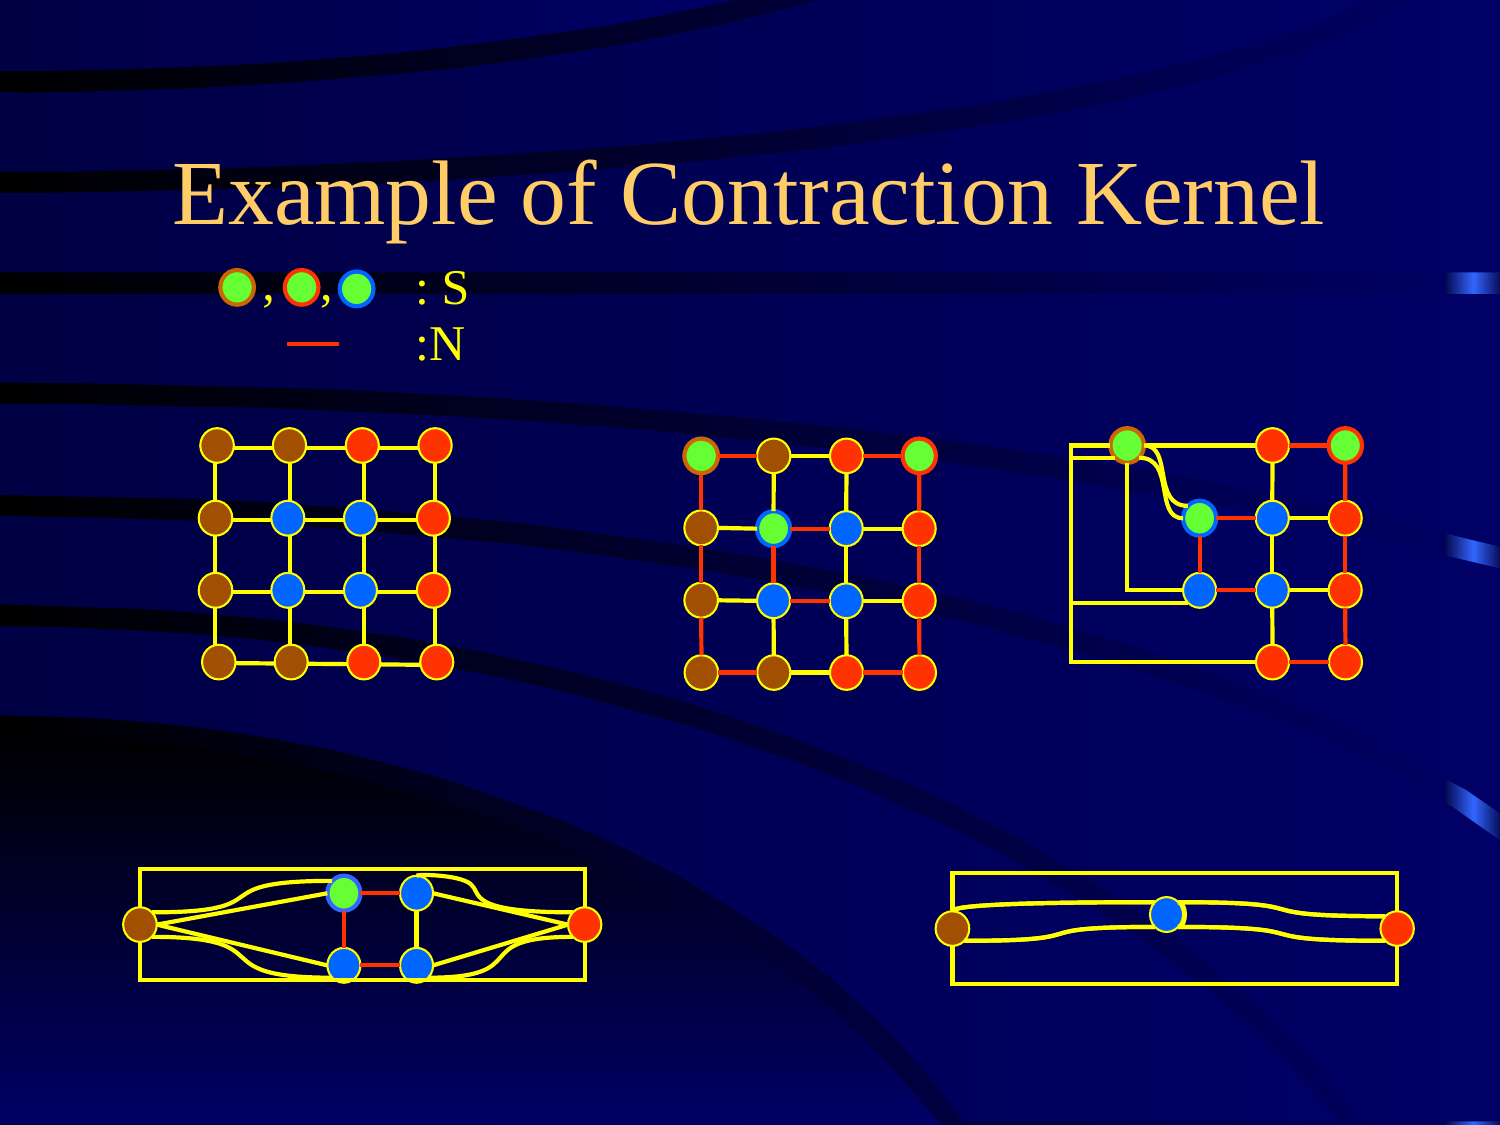

# Example of Contraction Kernel
,
,
: S
:N